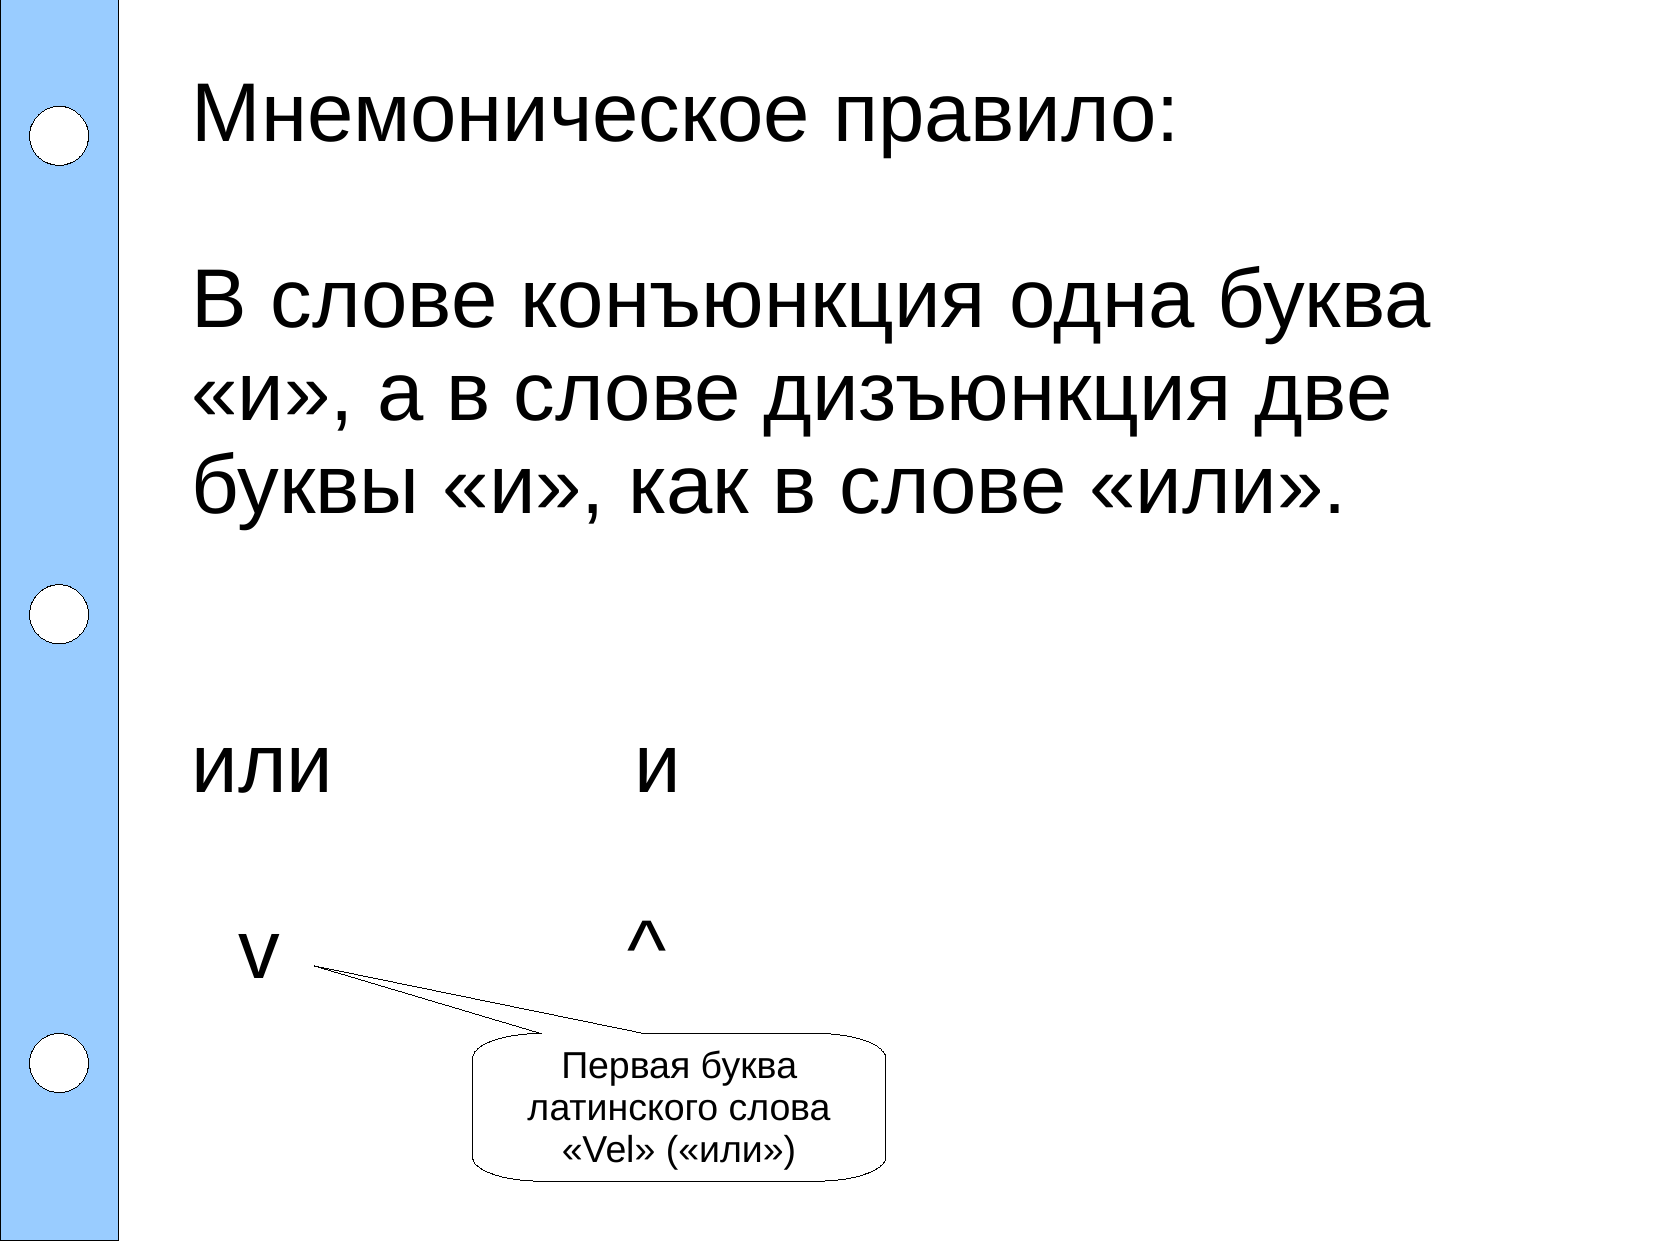

Мнемоническое правило:
В слове конъюнкция одна буква «и», а в слове дизъюнкция две буквы «и», как в слове «или».
или и
 v ^
Первая буква латинского слова
«Vel» («или»)